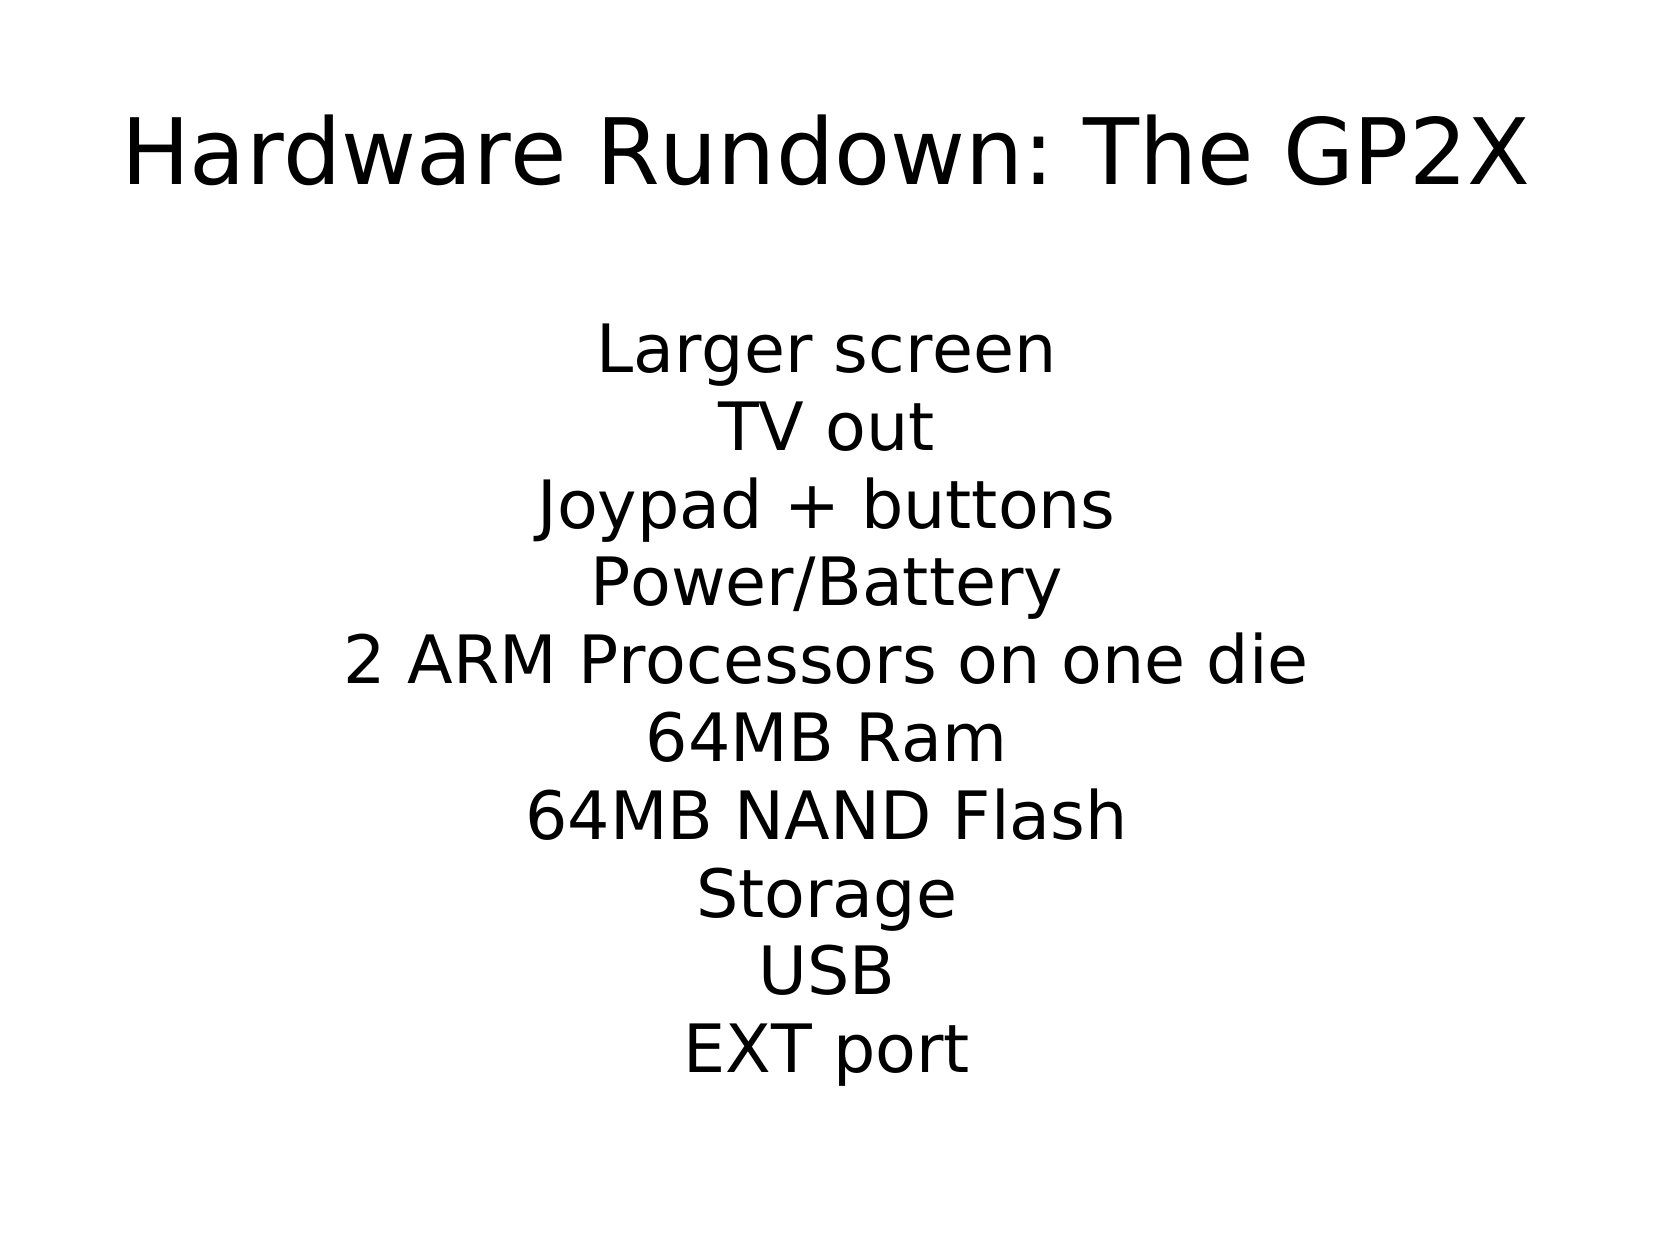

# Hardware Rundown: The GP2X
Larger screen
TV out
Joypad + buttons
Power/Battery
2 ARM Processors on one die
64MB Ram
64MB NAND Flash
Storage
USB
EXT port